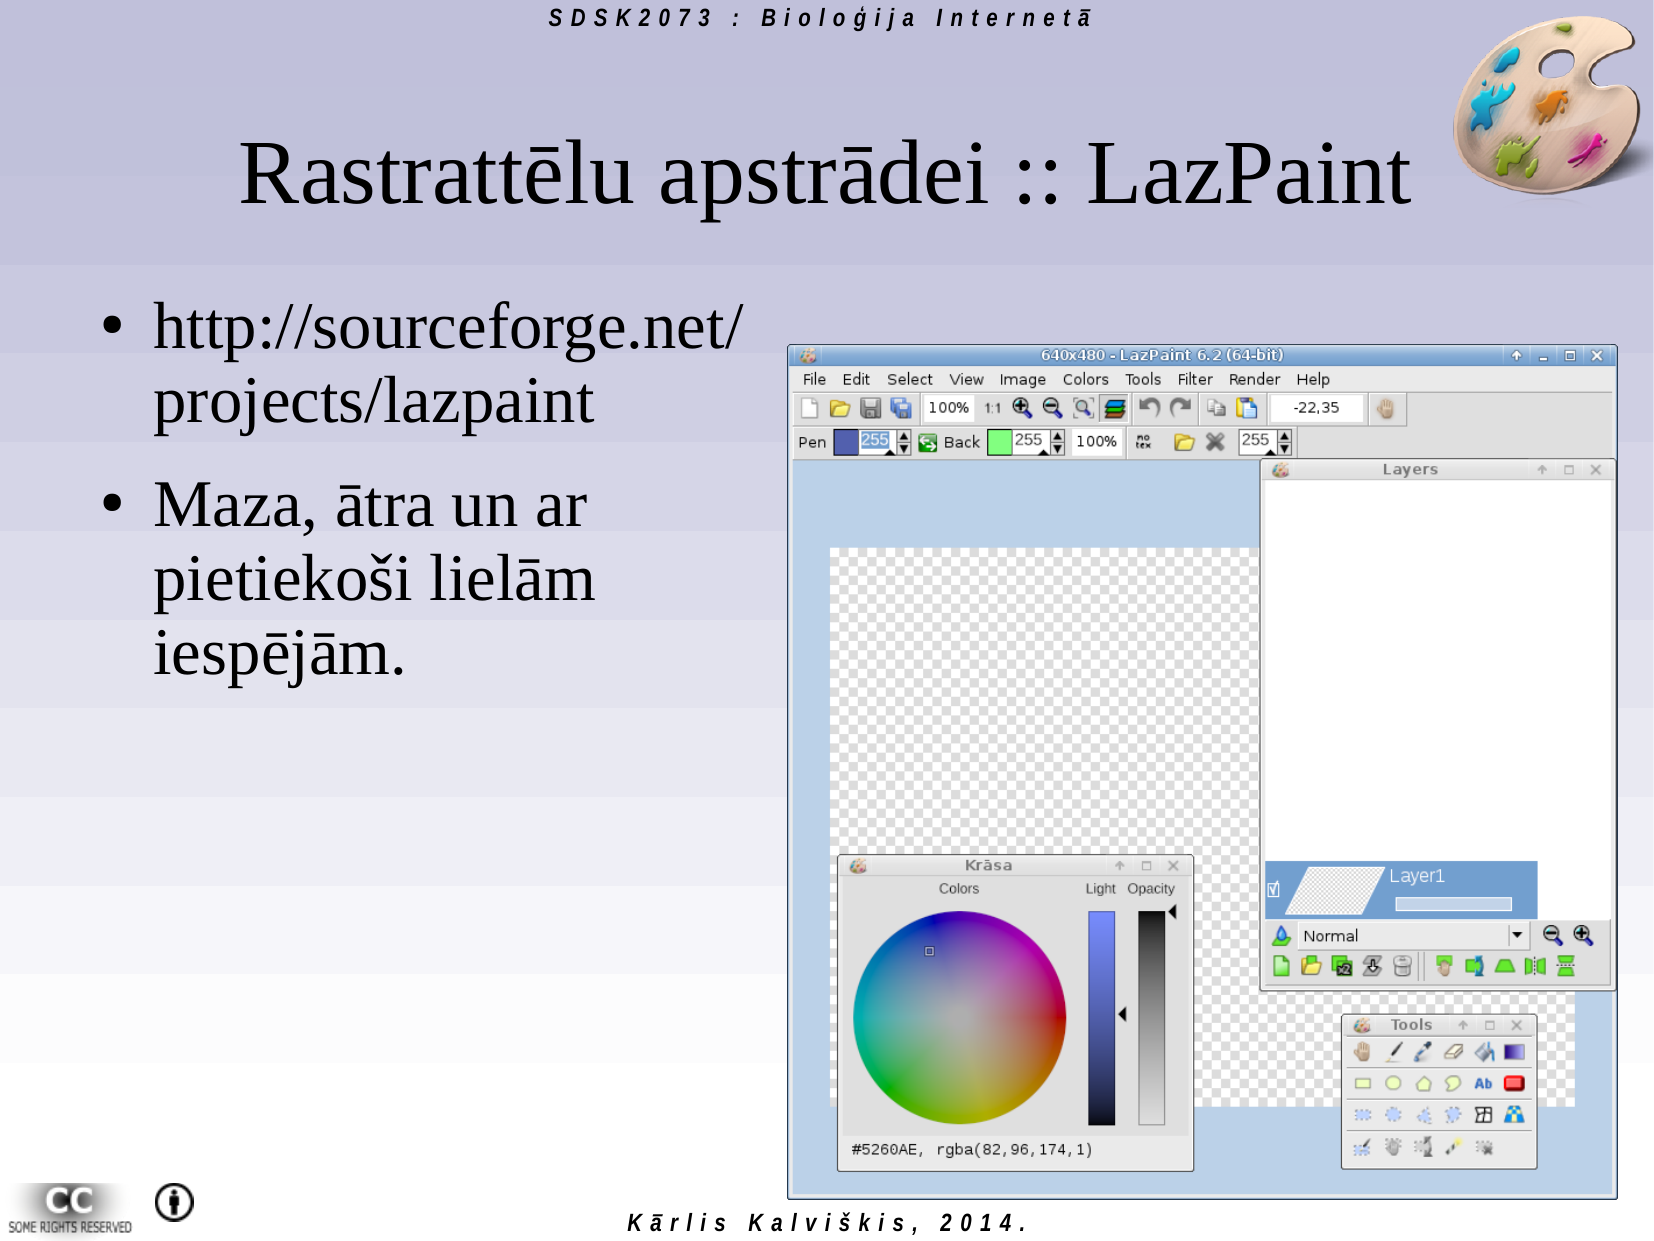

# Rastrattēlu apstrādei :: LazPaint
http://sourceforge.net/
projects/lazpaint
Maza, ātra un ar pietiekoši lielām iespējām.